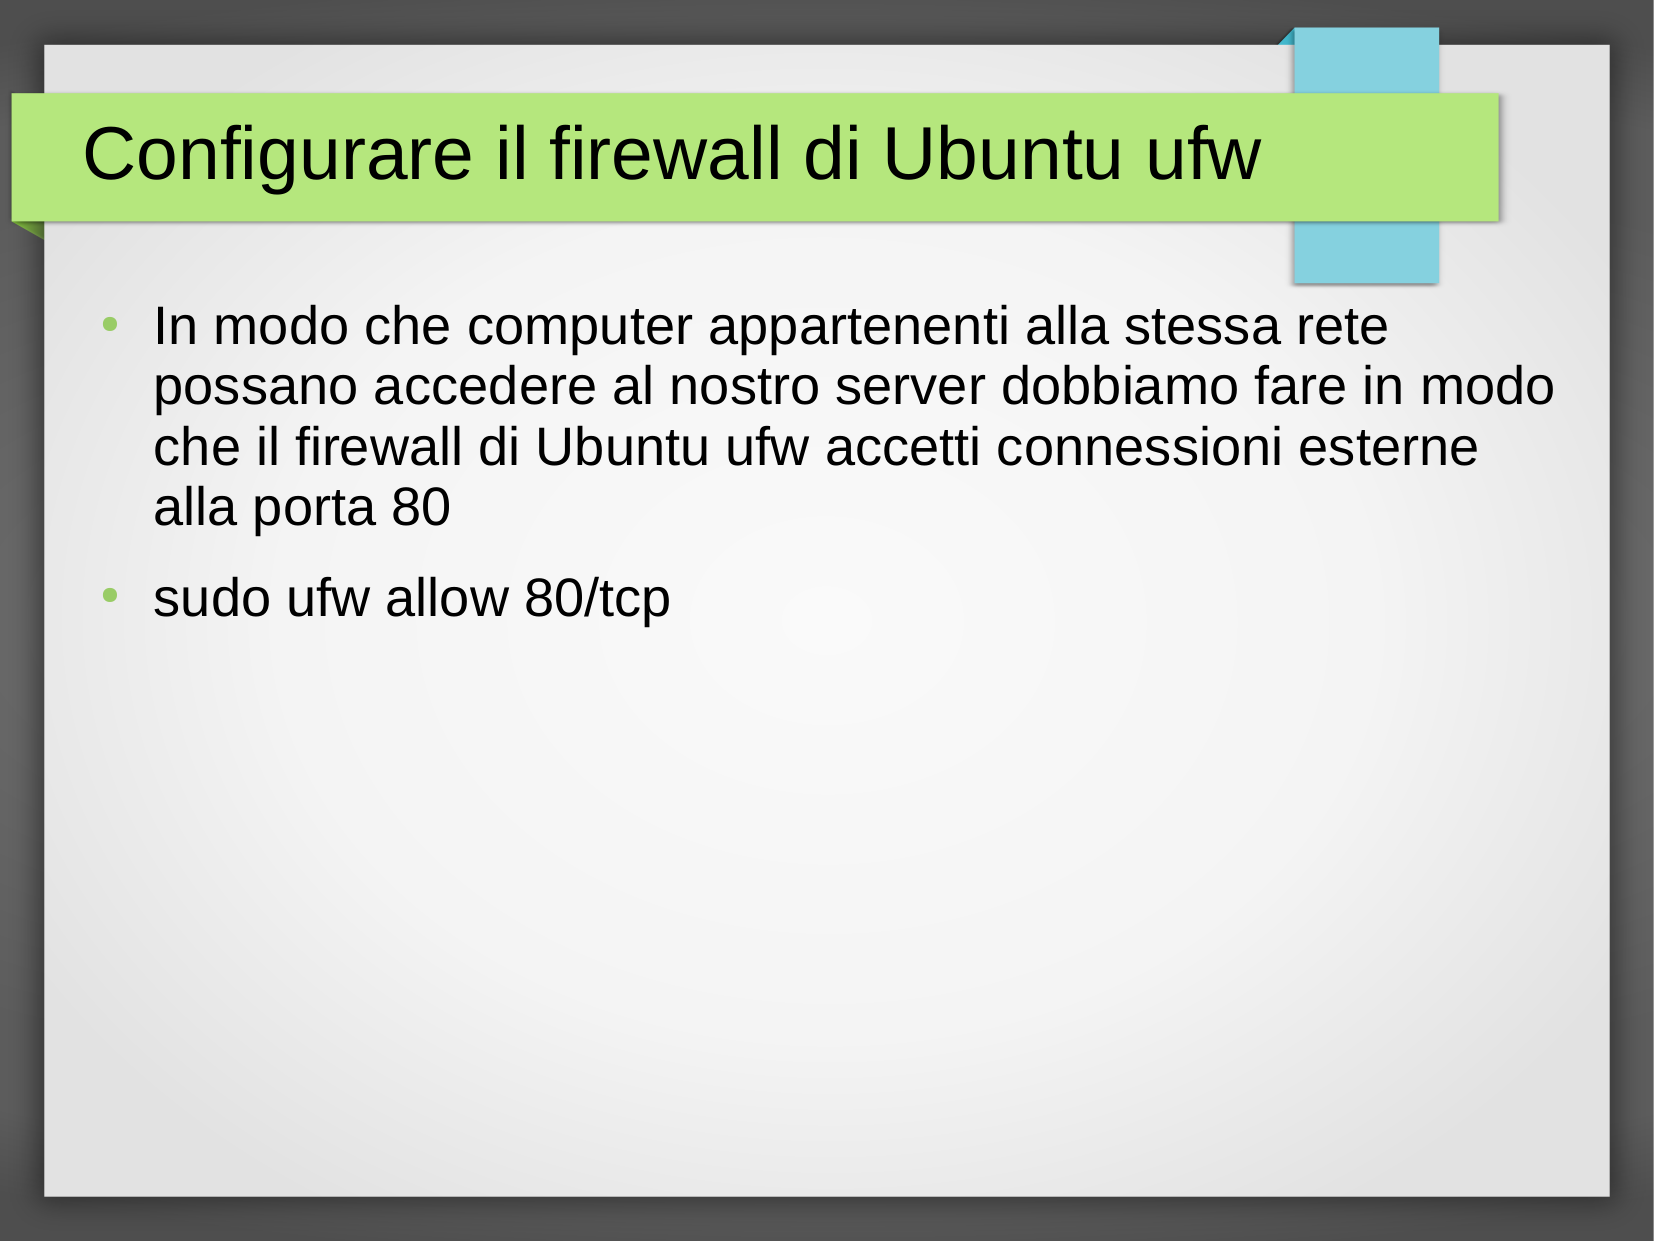

# Configurare il firewall di Ubuntu ufw
In modo che computer appartenenti alla stessa rete possano accedere al nostro server dobbiamo fare in modo che il firewall di Ubuntu ufw accetti connessioni esterne alla porta 80
sudo ufw allow 80/tcp